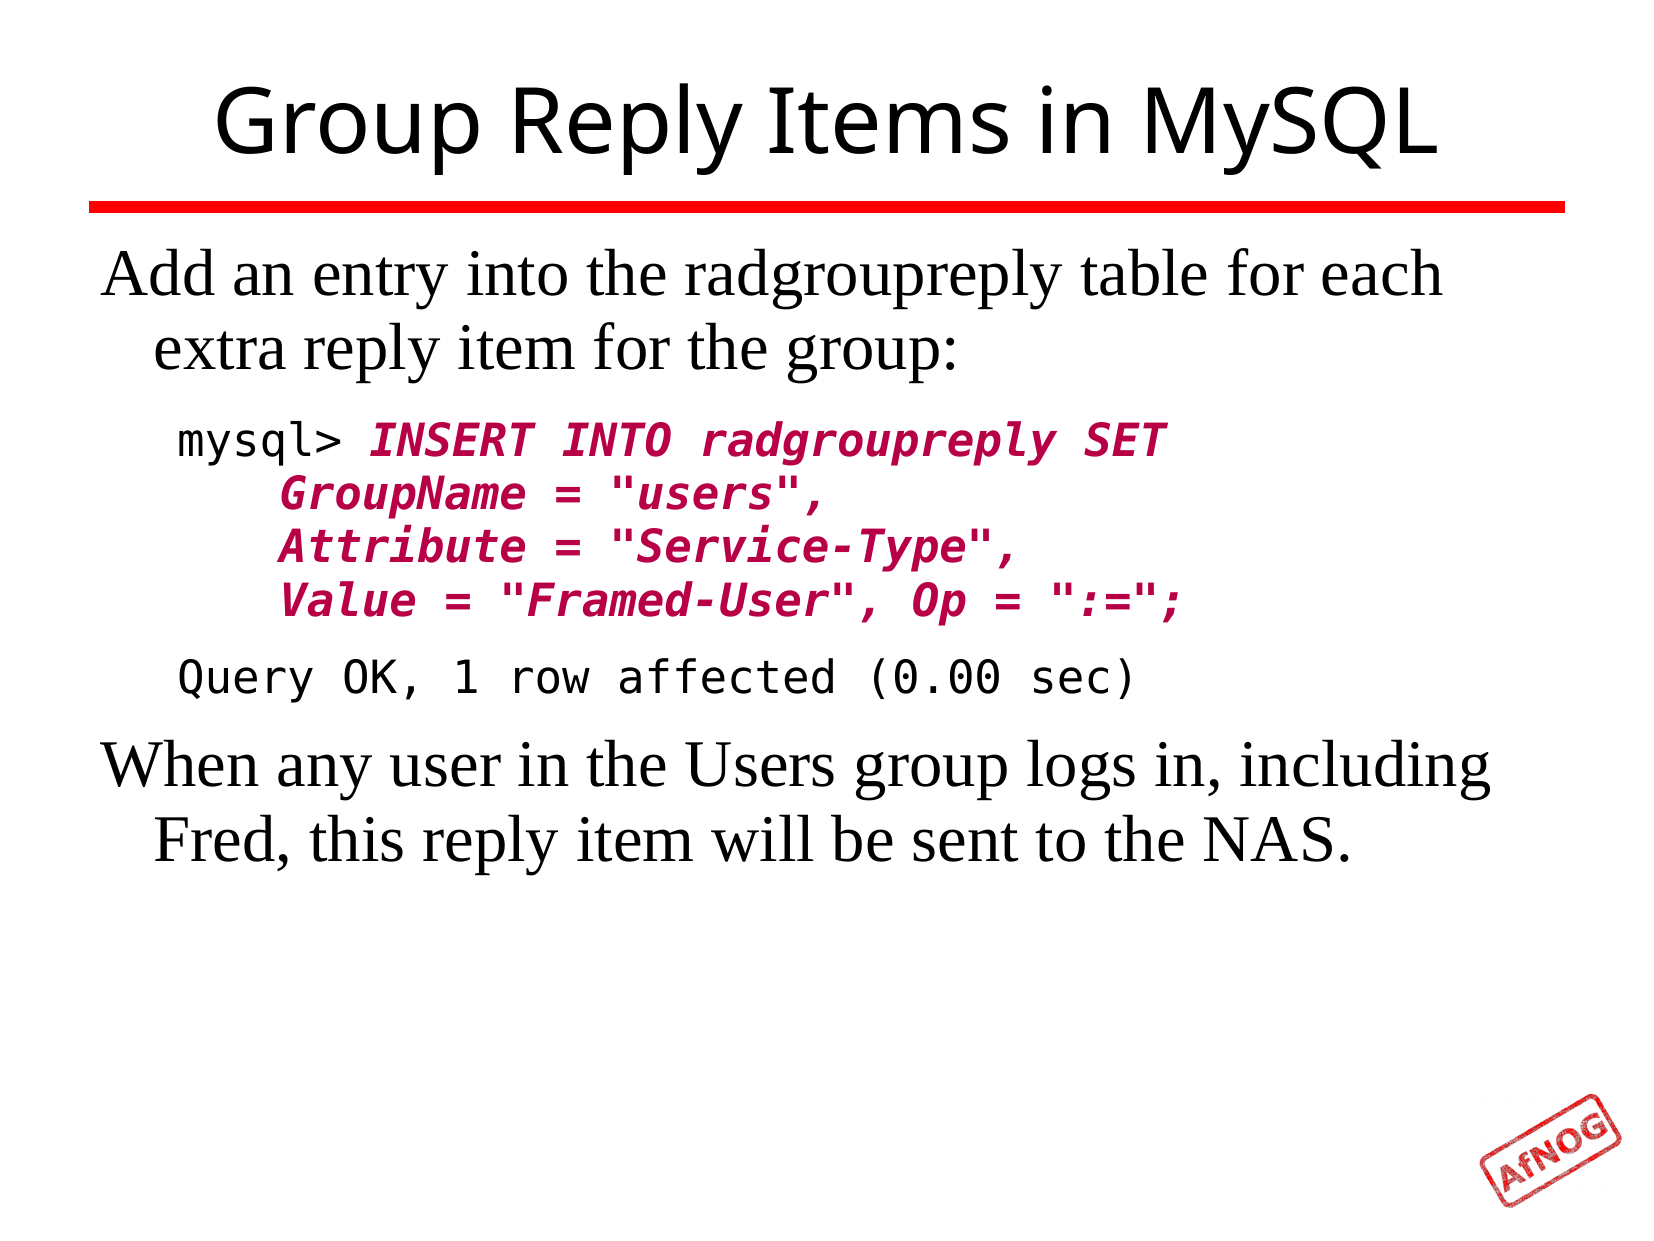

# Group Reply Items in MySQL
Add an entry into the radgroupreply table for each extra reply item for the group:
mysql> INSERT INTO radgroupreply SET
 GroupName = "users",
 Attribute = "Service-Type",
 Value = "Framed-User", Op = ":=";
Query OK, 1 row affected (0.00 sec)
When any user in the Users group logs in, including Fred, this reply item will be sent to the NAS.